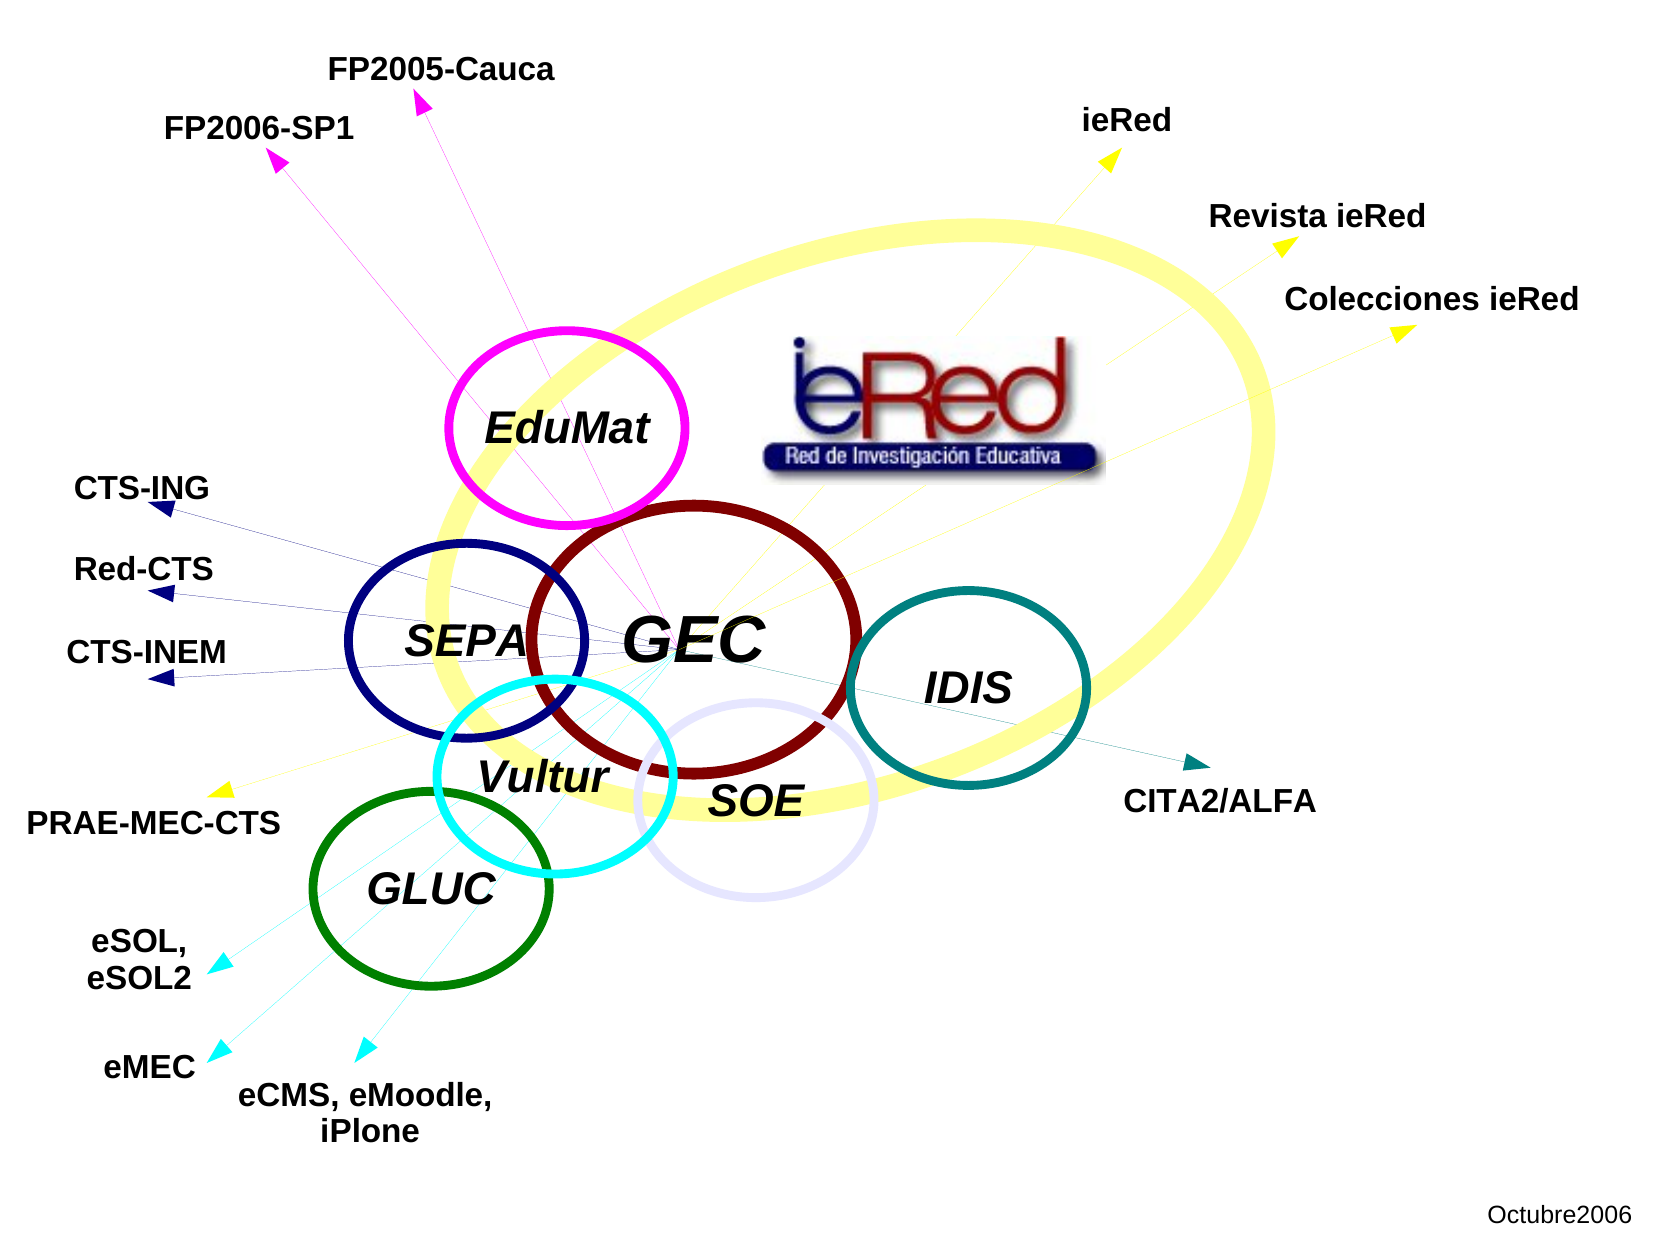

FP2005-Cauca
ieRed
FP2006-SP1
Revista ieRed
Colecciones ieRed
EduMat
CTS-ING
GEC
Red-CTS
SEPA
IDIS
CTS-INEM
Vultur
SOE
CITA2/ALFA
GLUC
PRAE-MEC-CTS
eSOL,
eSOL2
eMEC
eCMS, eMoodle,
 iPlone
Octubre2006